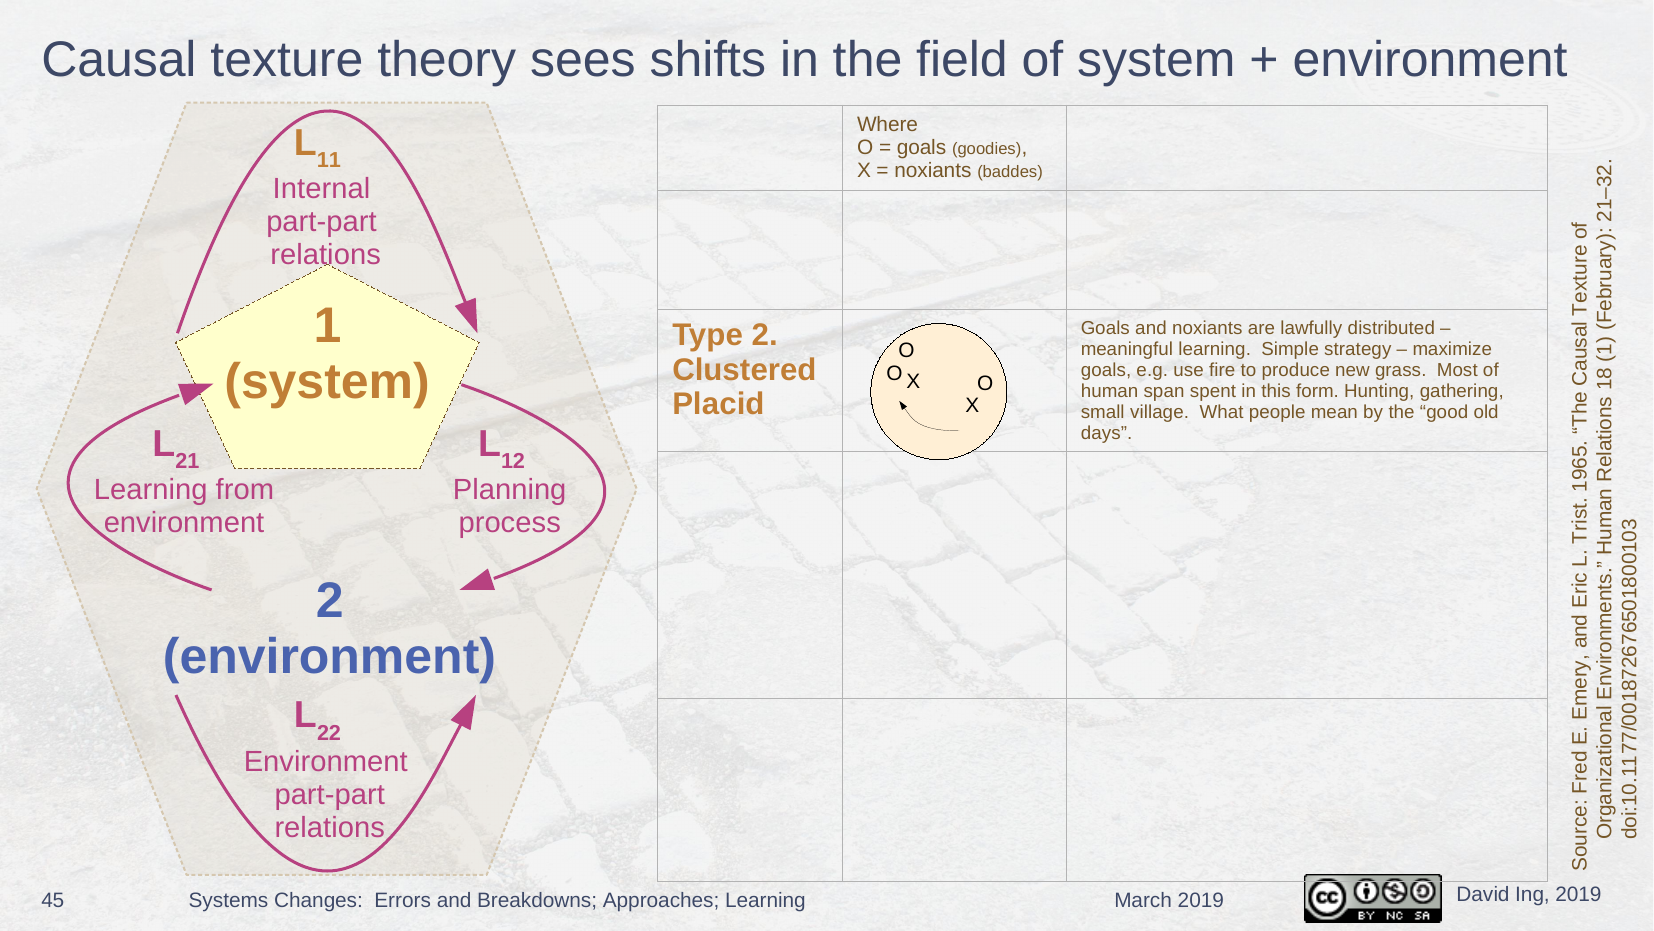

# Causal texture theory sees shifts in the field of system + environment
2
(environment)
| | Where O = goals (goodies), X = noxiants (baddes) | |
| --- | --- | --- |
| | | |
| Type 2. Clustered Placid | | Goals and noxiants are lawfully distributed – meaningful learning. Simple strategy – maximize goals, e.g. use fire to produce new grass. Most of human span spent in this form. Hunting, gathering, small village. What people mean by the “good old days”. |
| | | |
| | | |
O
O
X
O
X
L11
Internal
part-part
relations
1
(system)
L12
Planning process
L21
Learning from environment
Source: Fred E. Emery, and Eric L. Trist. 1965. “The Causal Texture of Organizational Environments.” Human Relations 18 (1) (February): 21–32. doi:10.1177/001872676501800103
L22
Environment
 part-part
 relations
Systems Changes: Errors and Breakdowns; Approaches; Learning
March 2019